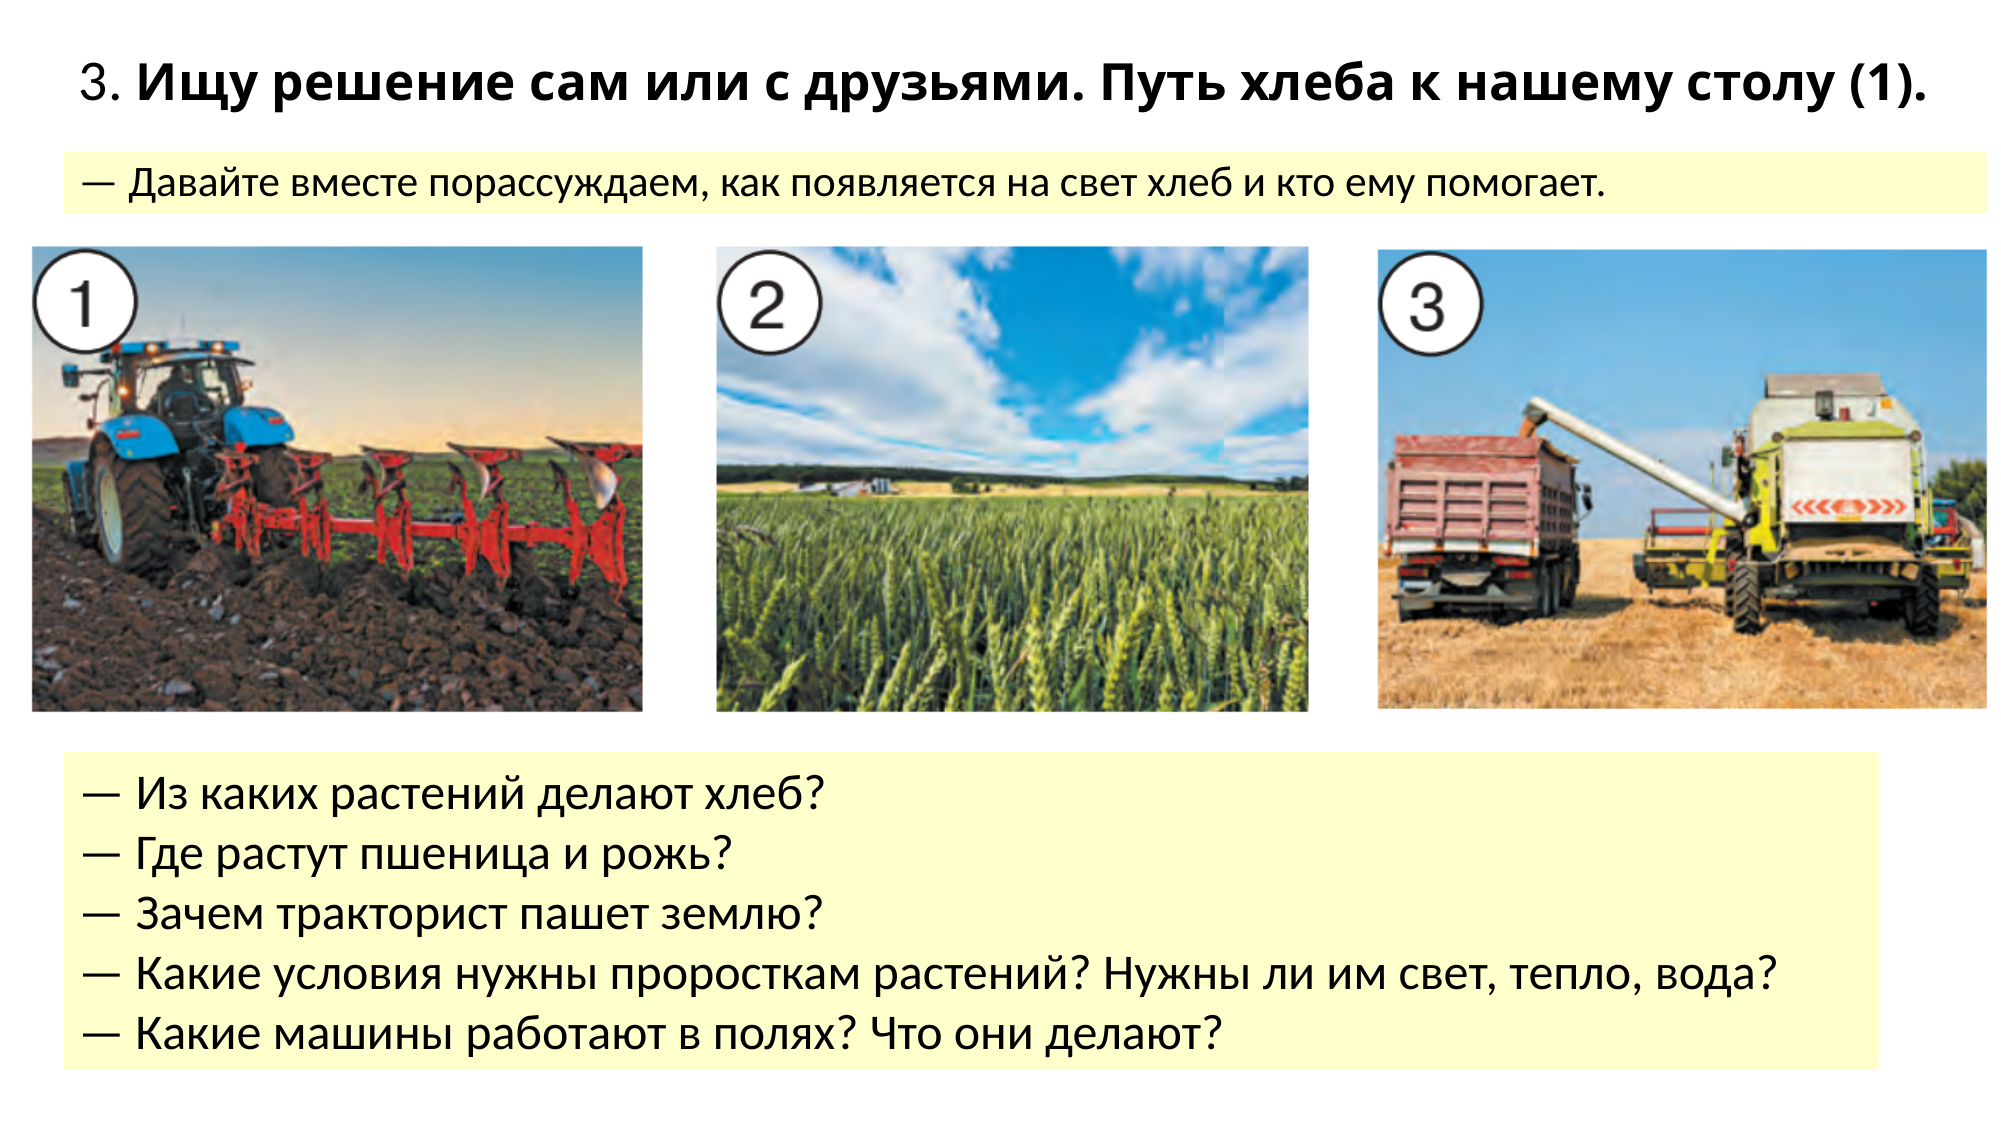

3. Ищу решение сам или с друзьями. Путь хлеба к нашему столу (1).
# — Давайте вместе порассуждаем, как появляется на свет хлеб и кто ему помогает.
— Из каких растений делают хлеб?
— Где растут пшеница и рожь?
— Зачем тракторист пашет землю?
— Какие условия нужны проросткам растений? Нужны ли им свет, тепло, вода?
— Какие машины работают в полях? Что они делают?